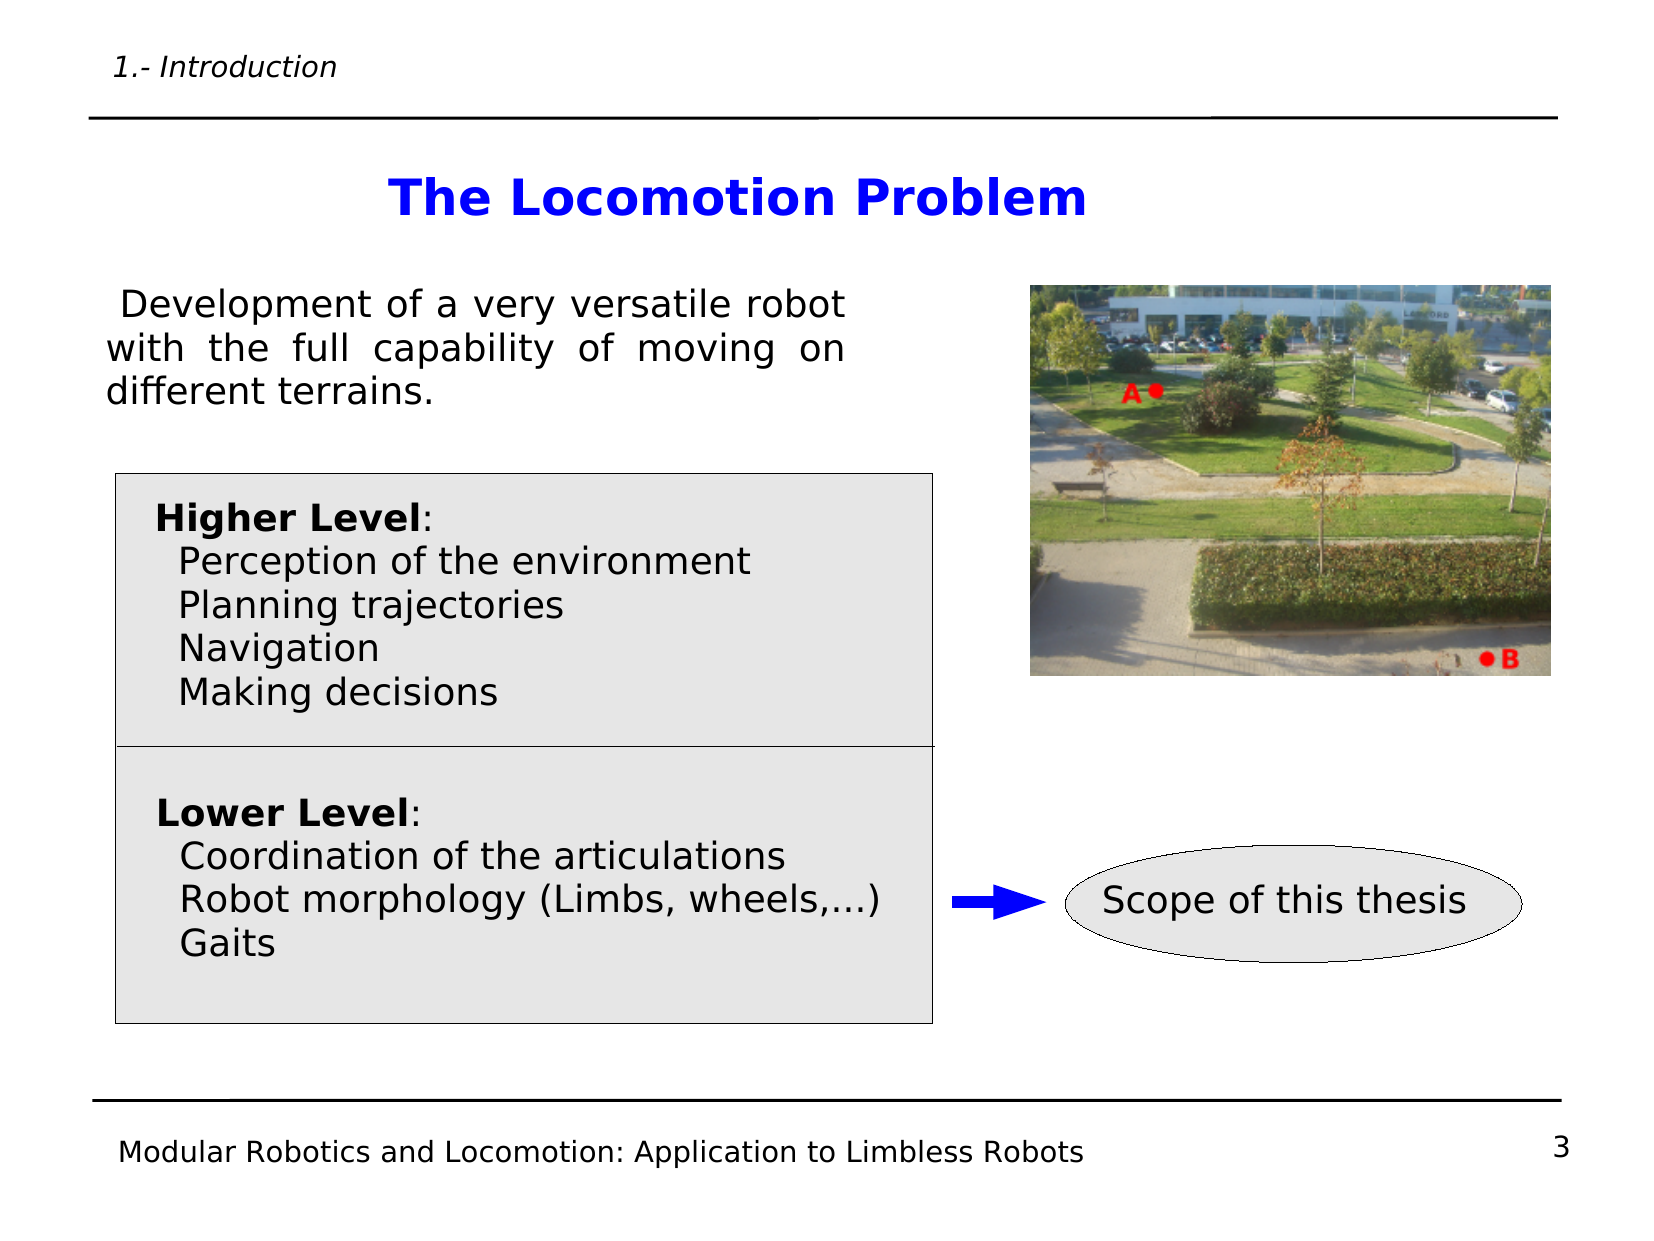

1.- Introduction
The Locomotion Problem
 Development of a very versatile robot with the full capability of moving on different terrains.
 Higher Level:
Perception of the environment
Planning trajectories
Navigation
Making decisions
 Lower Level:
Coordination of the articulations
Robot morphology (Limbs, wheels,...)
Gaits
Scope of this thesis
Modular Robotics and Locomotion: Application to Limbless Robots
3